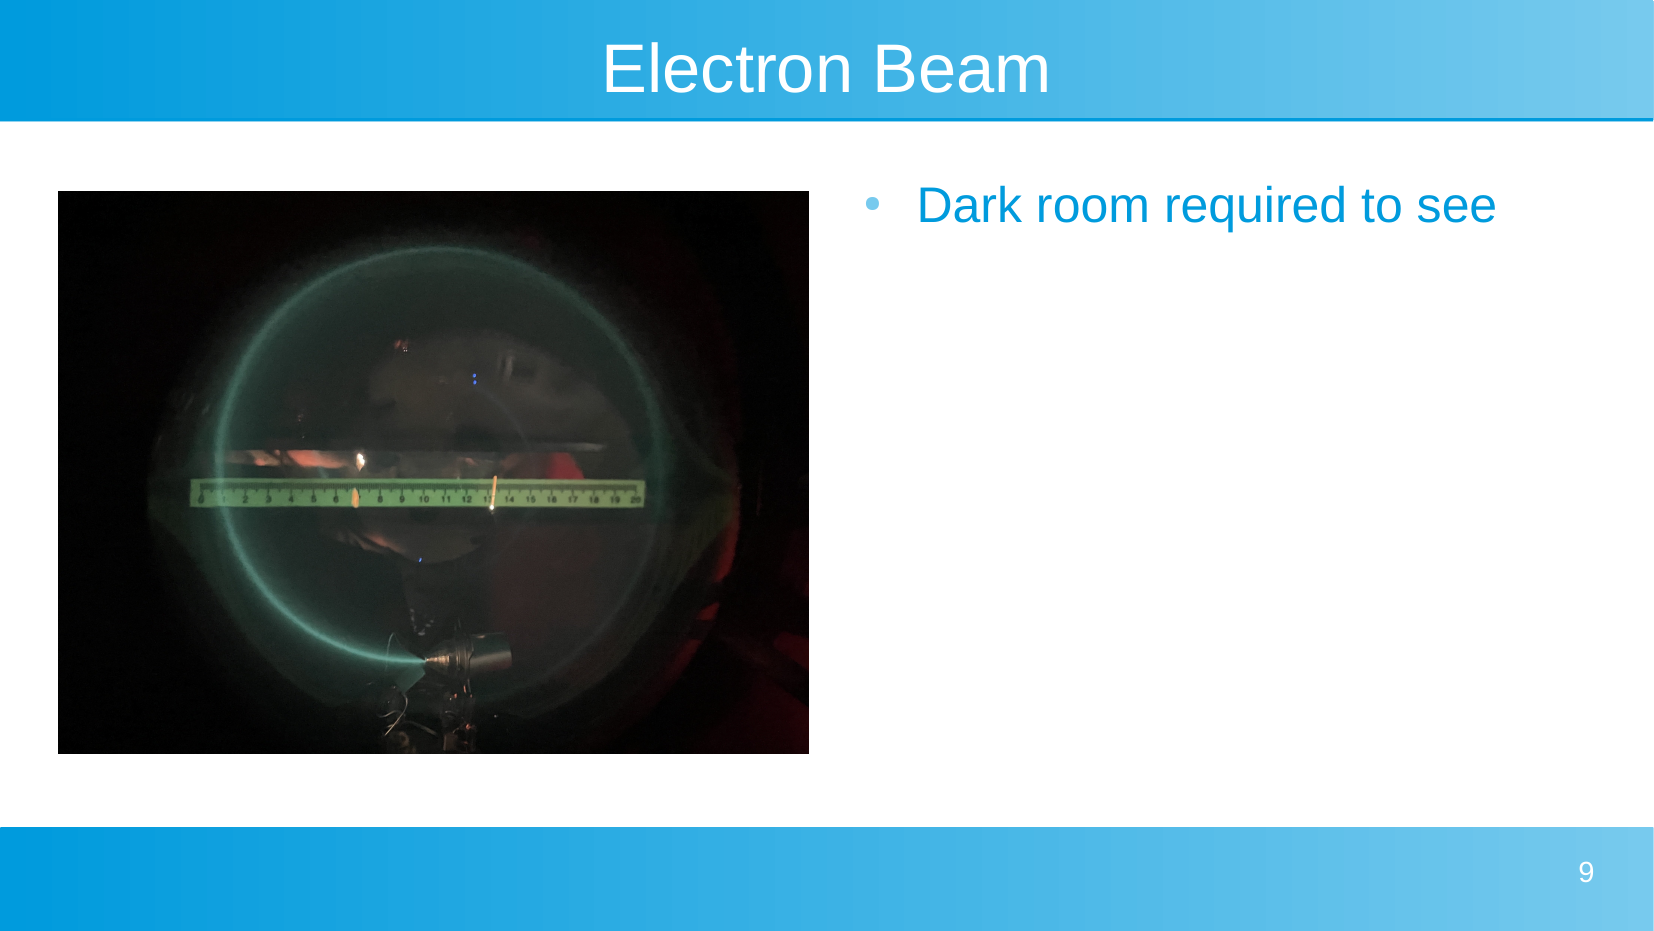

# Electron Beam
Dark room required to see
9